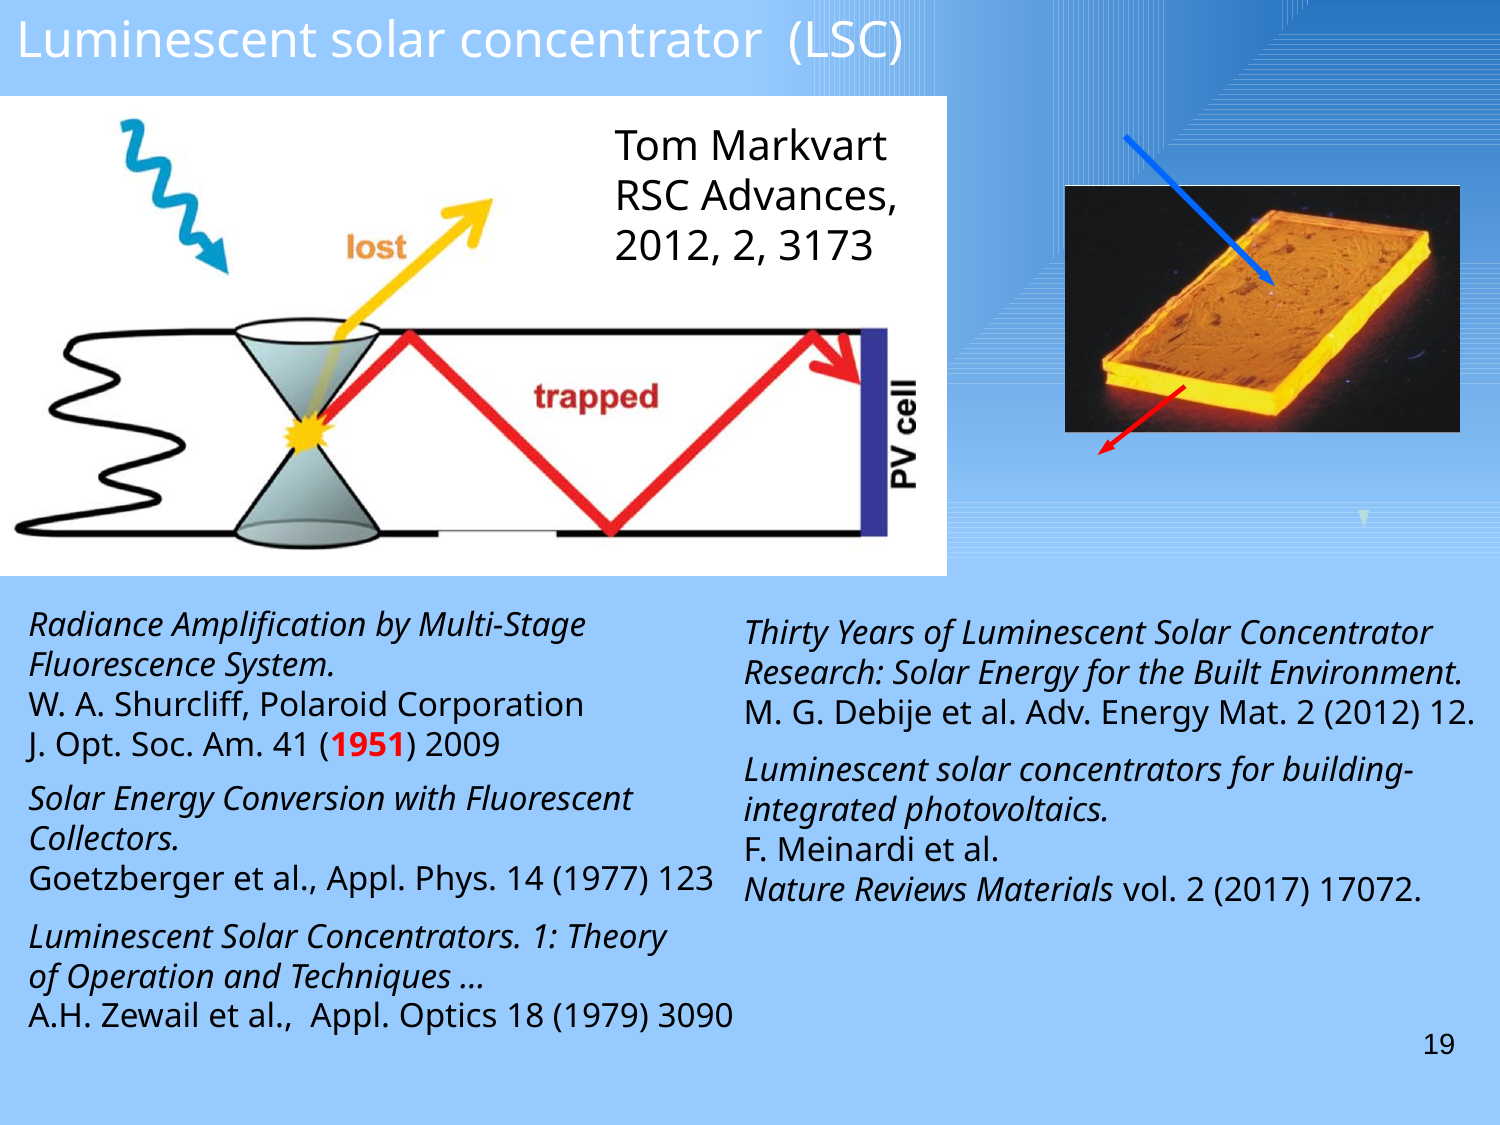

Luminescent solar concentrator (LSC)
Tom Markvart
RSC Advances,
2012, 2, 3173
Radiance Amplification by Multi-Stage Fluorescence System.
W. A. Shurcliff, Polaroid Corporation
J. Opt. Soc. Am. 41 (1951) 2009
Thirty Years of Luminescent Solar Concentrator Research: Solar Energy for the Built Environment.
M. G. Debije et al. Adv. Energy Mat. 2 (2012) 12.
Luminescent solar concentrators for building-integrated photovoltaics.
F. Meinardi et al.
Nature Reviews Materials vol. 2 (2017) 17072.
Solar Energy Conversion with Fluorescent Collectors.
Goetzberger et al., Appl. Phys. 14 (1977) 123
Luminescent Solar Concentrators. 1: Theory
of Operation and Techniques …
A.H. Zewail et al., Appl. Optics 18 (1979) 3090